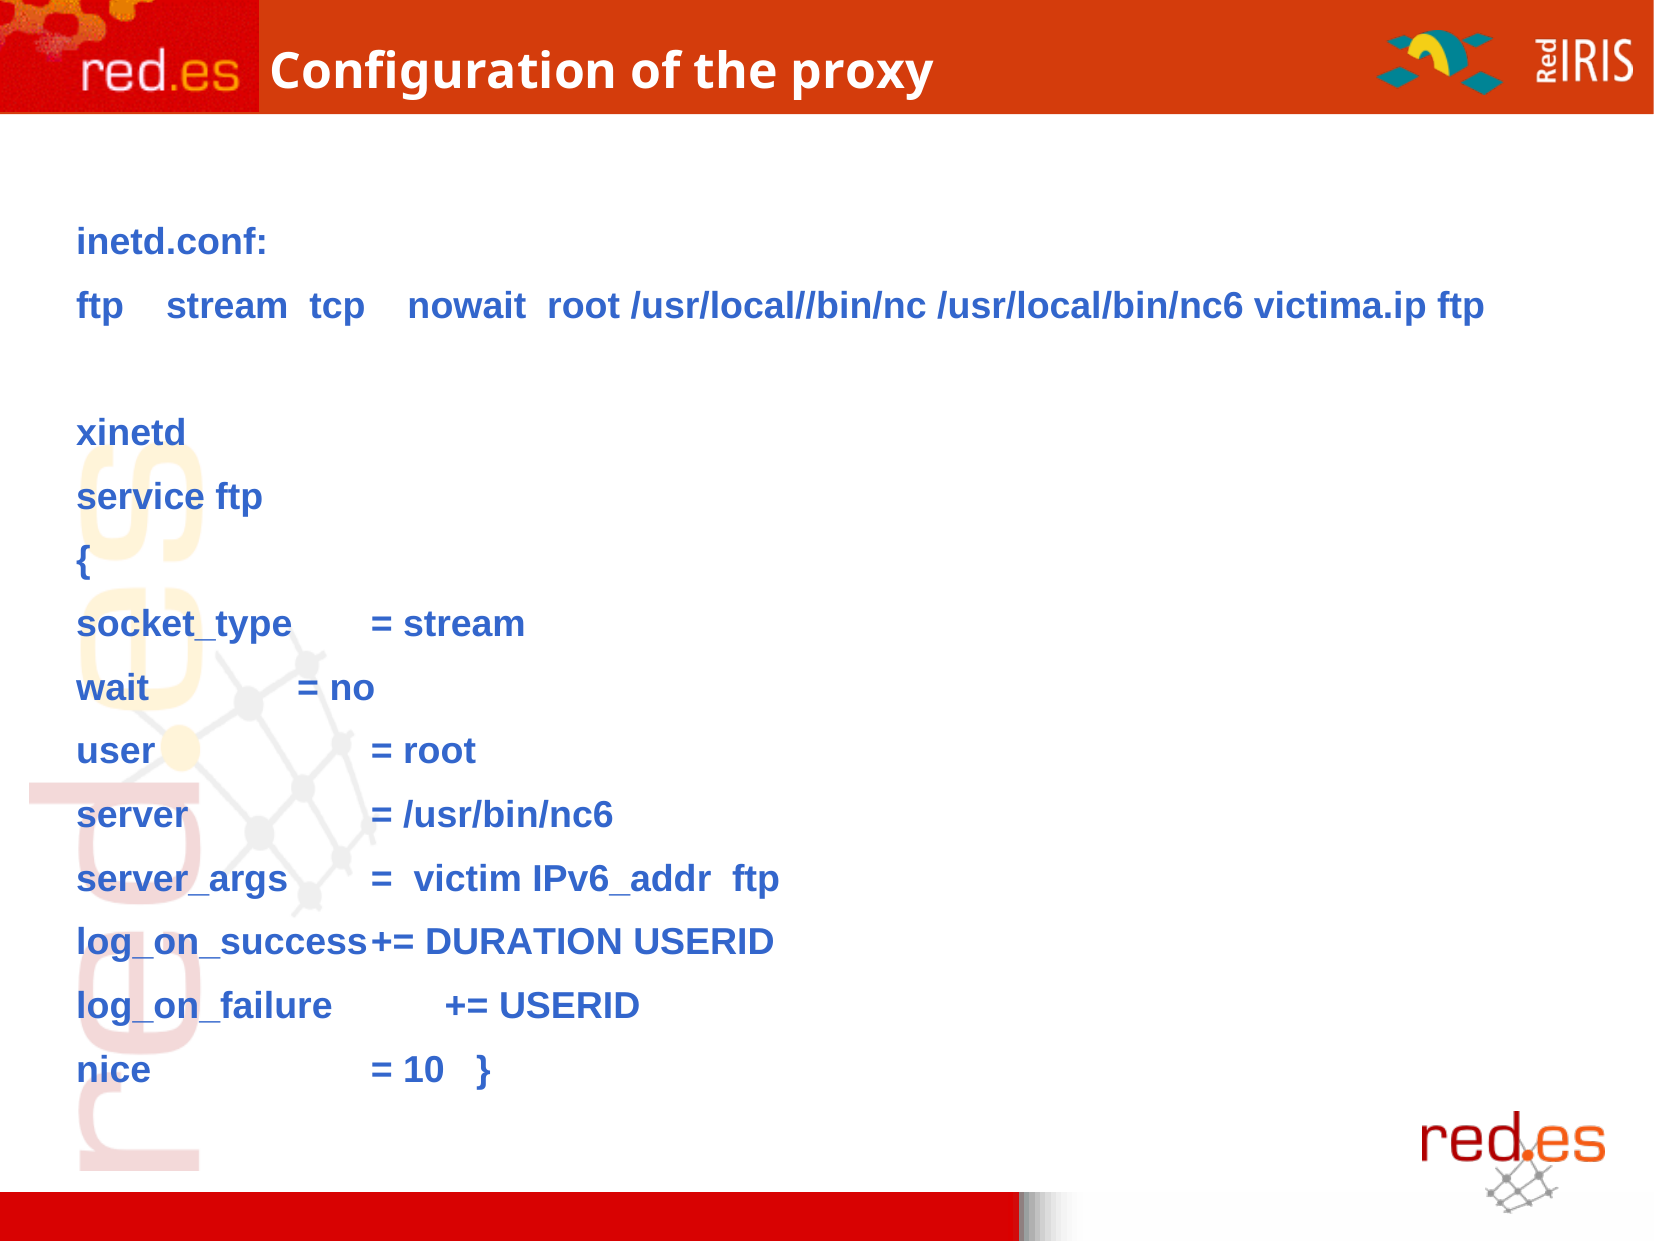

# Configuration of the proxy
inetd.conf:
ftp stream tcp nowait root /usr/local//bin/nc /usr/local/bin/nc6 victima.ip ftp
xinetd
service ftp
{
socket_type		= stream
wait			= no
user			= root
server			= /usr/bin/nc6
server_args		= victim IPv6_addr ftp
log_on_success	+= DURATION USERID
log_on_failure		+= USERID
nice			= 10 }